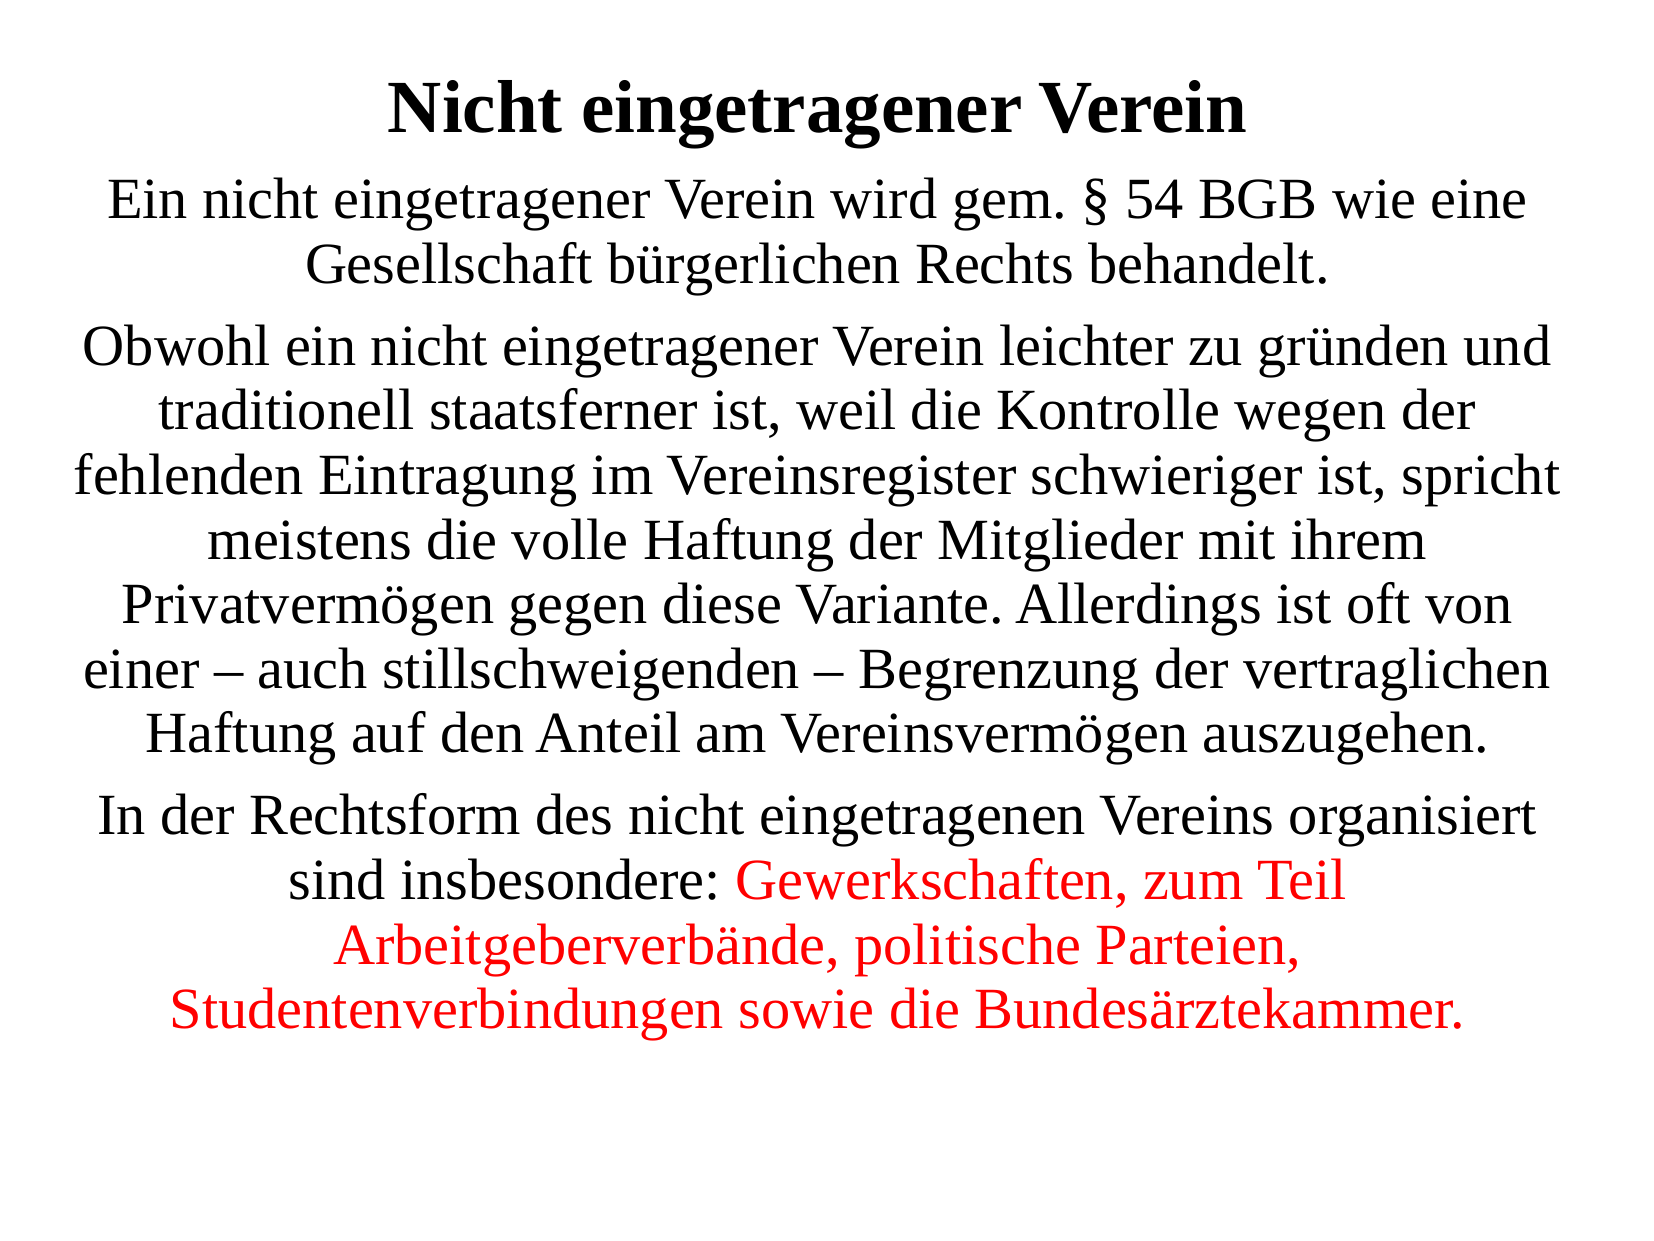

Nicht eingetragener Verein
Ein nicht eingetragener Verein wird gem. § 54 BGB wie eine Gesellschaft bürgerlichen Rechts behandelt.
Obwohl ein nicht eingetragener Verein leichter zu gründen und traditionell staatsferner ist, weil die Kontrolle wegen der fehlenden Eintragung im Vereinsregister schwieriger ist, spricht meistens die volle Haftung der Mitglieder mit ihrem Privatvermögen gegen diese Variante. Allerdings ist oft von einer – auch stillschweigenden – Begrenzung der vertraglichen Haftung auf den Anteil am Vereinsvermögen auszugehen.
In der Rechtsform des nicht eingetragenen Vereins organisiert sind insbesondere: Gewerkschaften, zum Teil Arbeitgeberverbände, politische Parteien, Studentenverbindungen sowie die Bundesärztekammer.